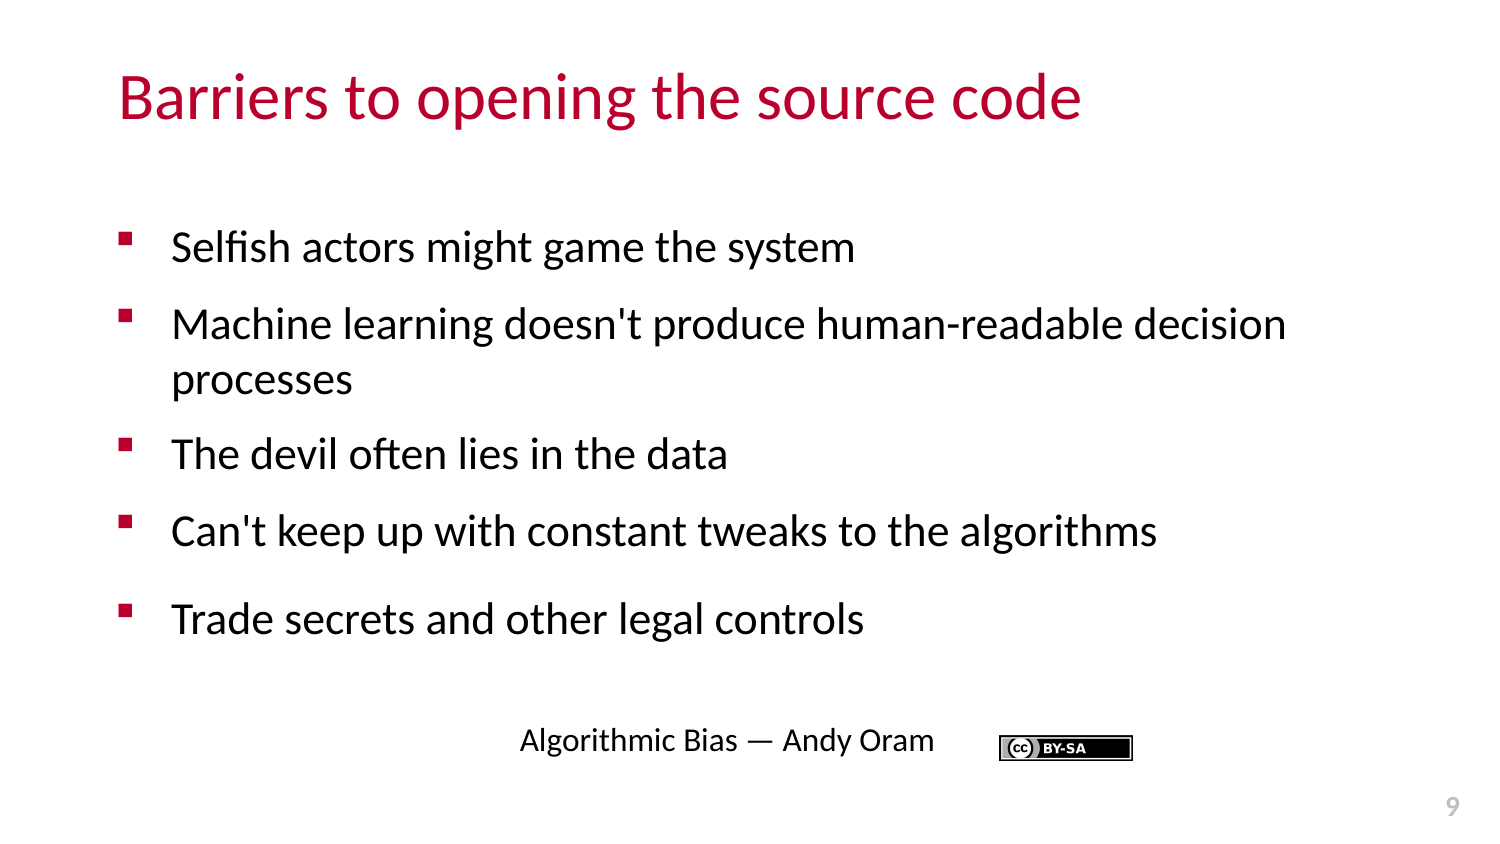

# Barriers to opening the source code
Selfish actors might game the system
Machine learning doesn't produce human-readable decision processes
The devil often lies in the data
Can't keep up with constant tweaks to the algorithms
Trade secrets and other legal controls
Algorithmic Bias — Andy Oram